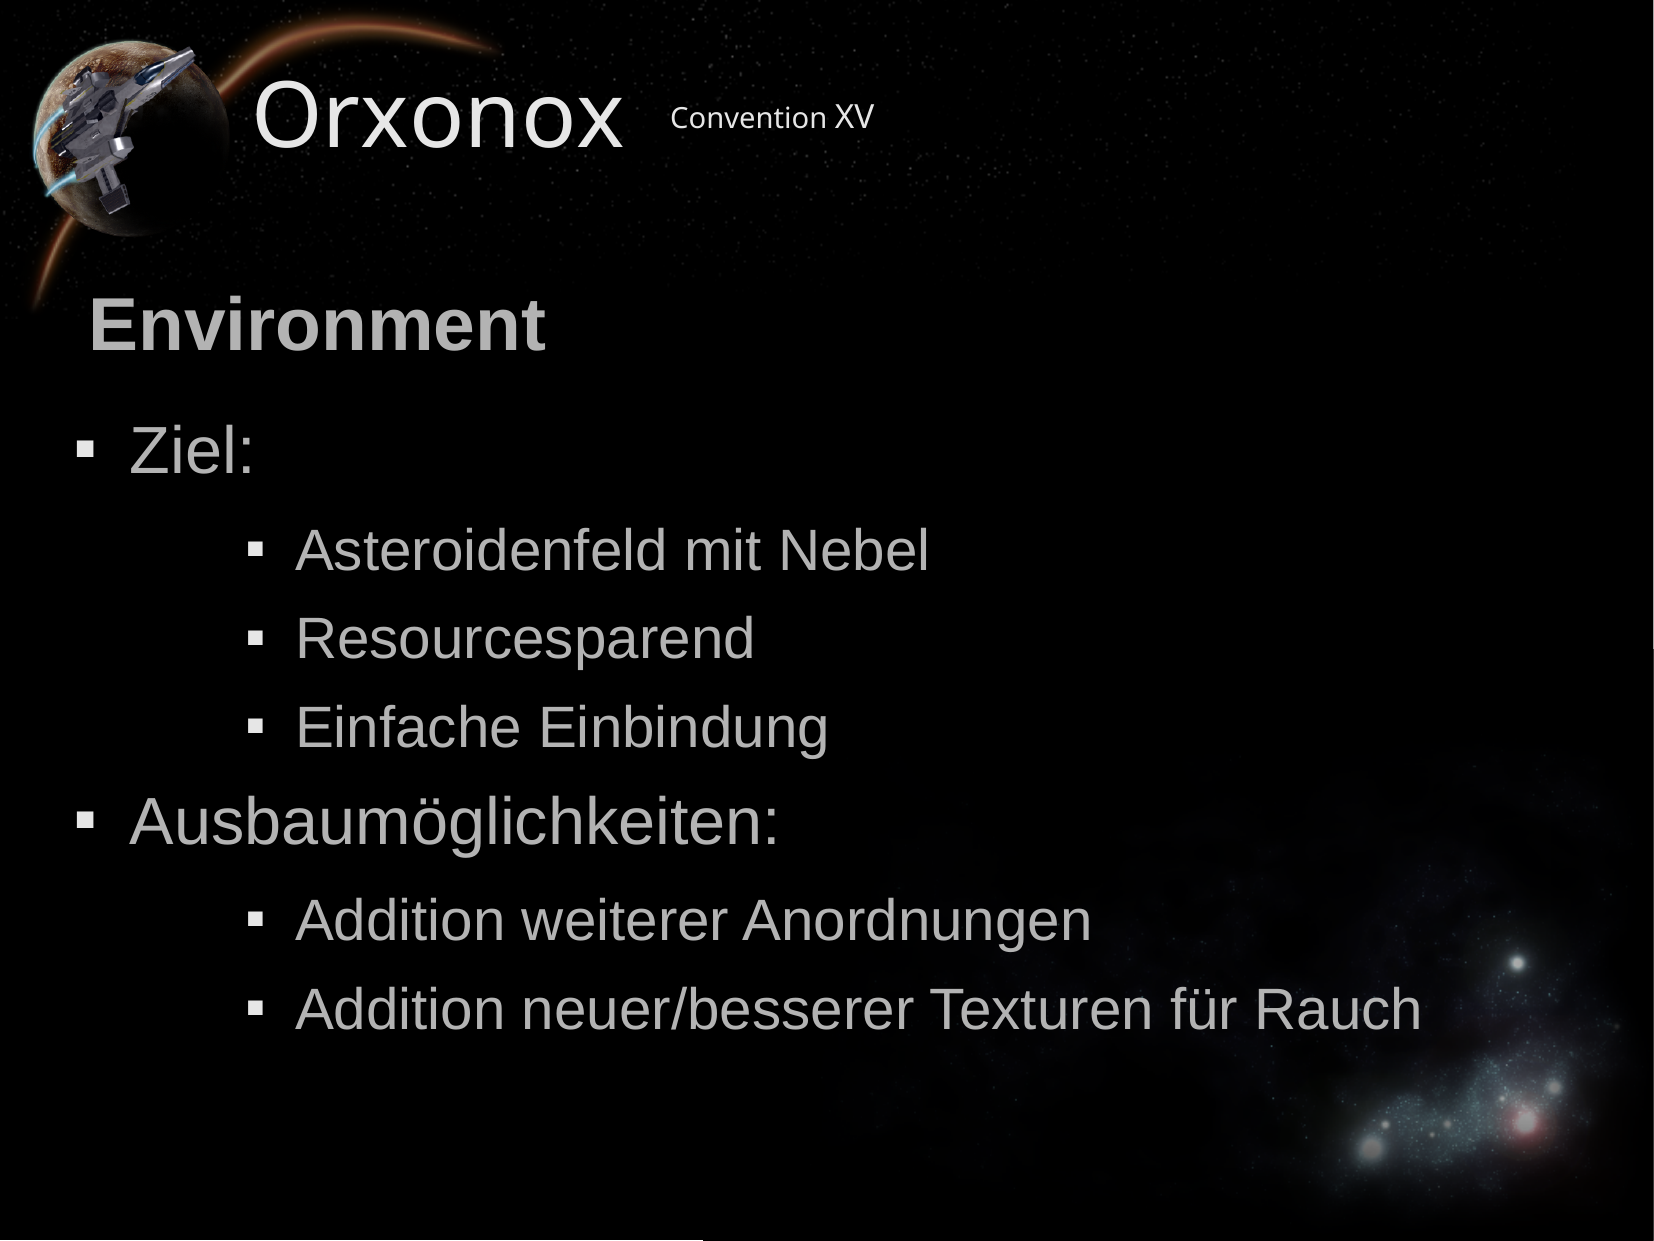

# Environment
Ziel:
Asteroidenfeld mit Nebel
Resourcesparend
Einfache Einbindung
Ausbaumöglichkeiten:
Addition weiterer Anordnungen
Addition neuer/besserer Texturen für Rauch